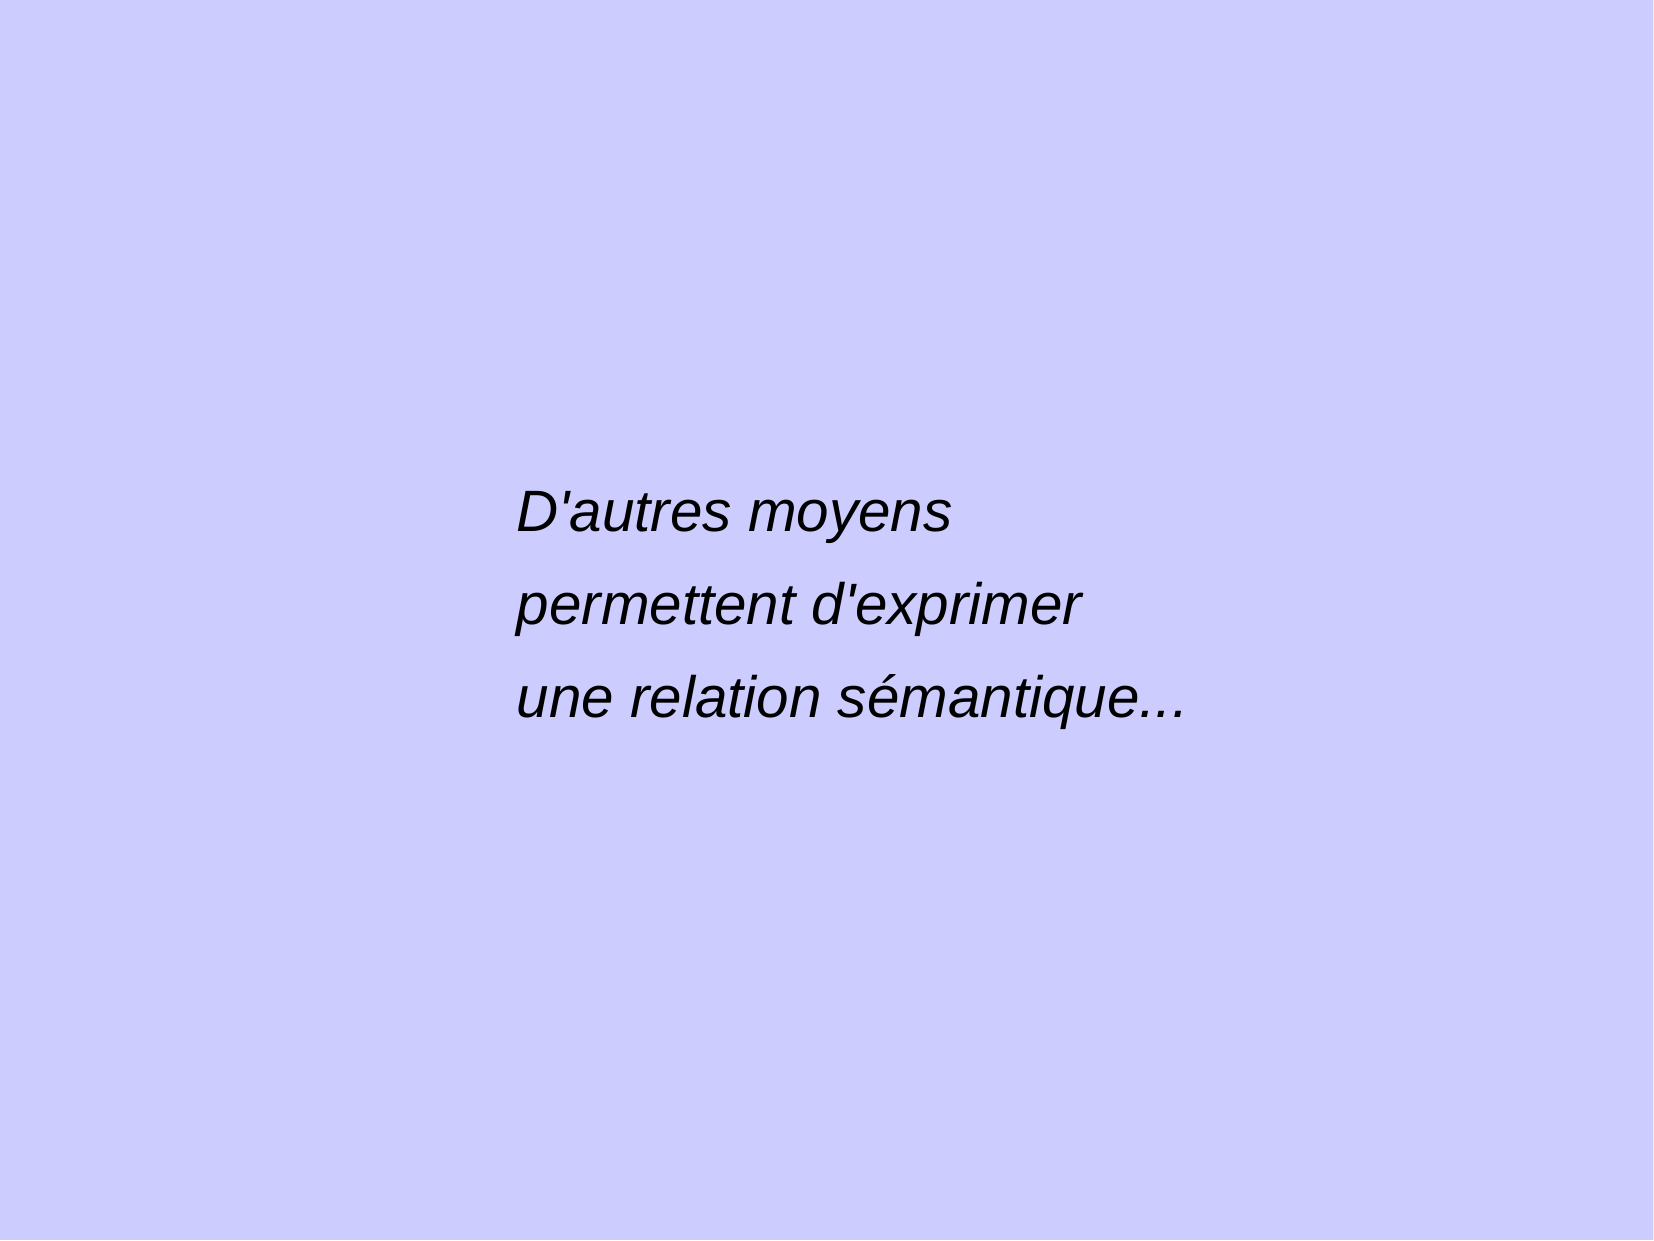

D'autres moyens
permettent d'exprimer
une relation sémantique...